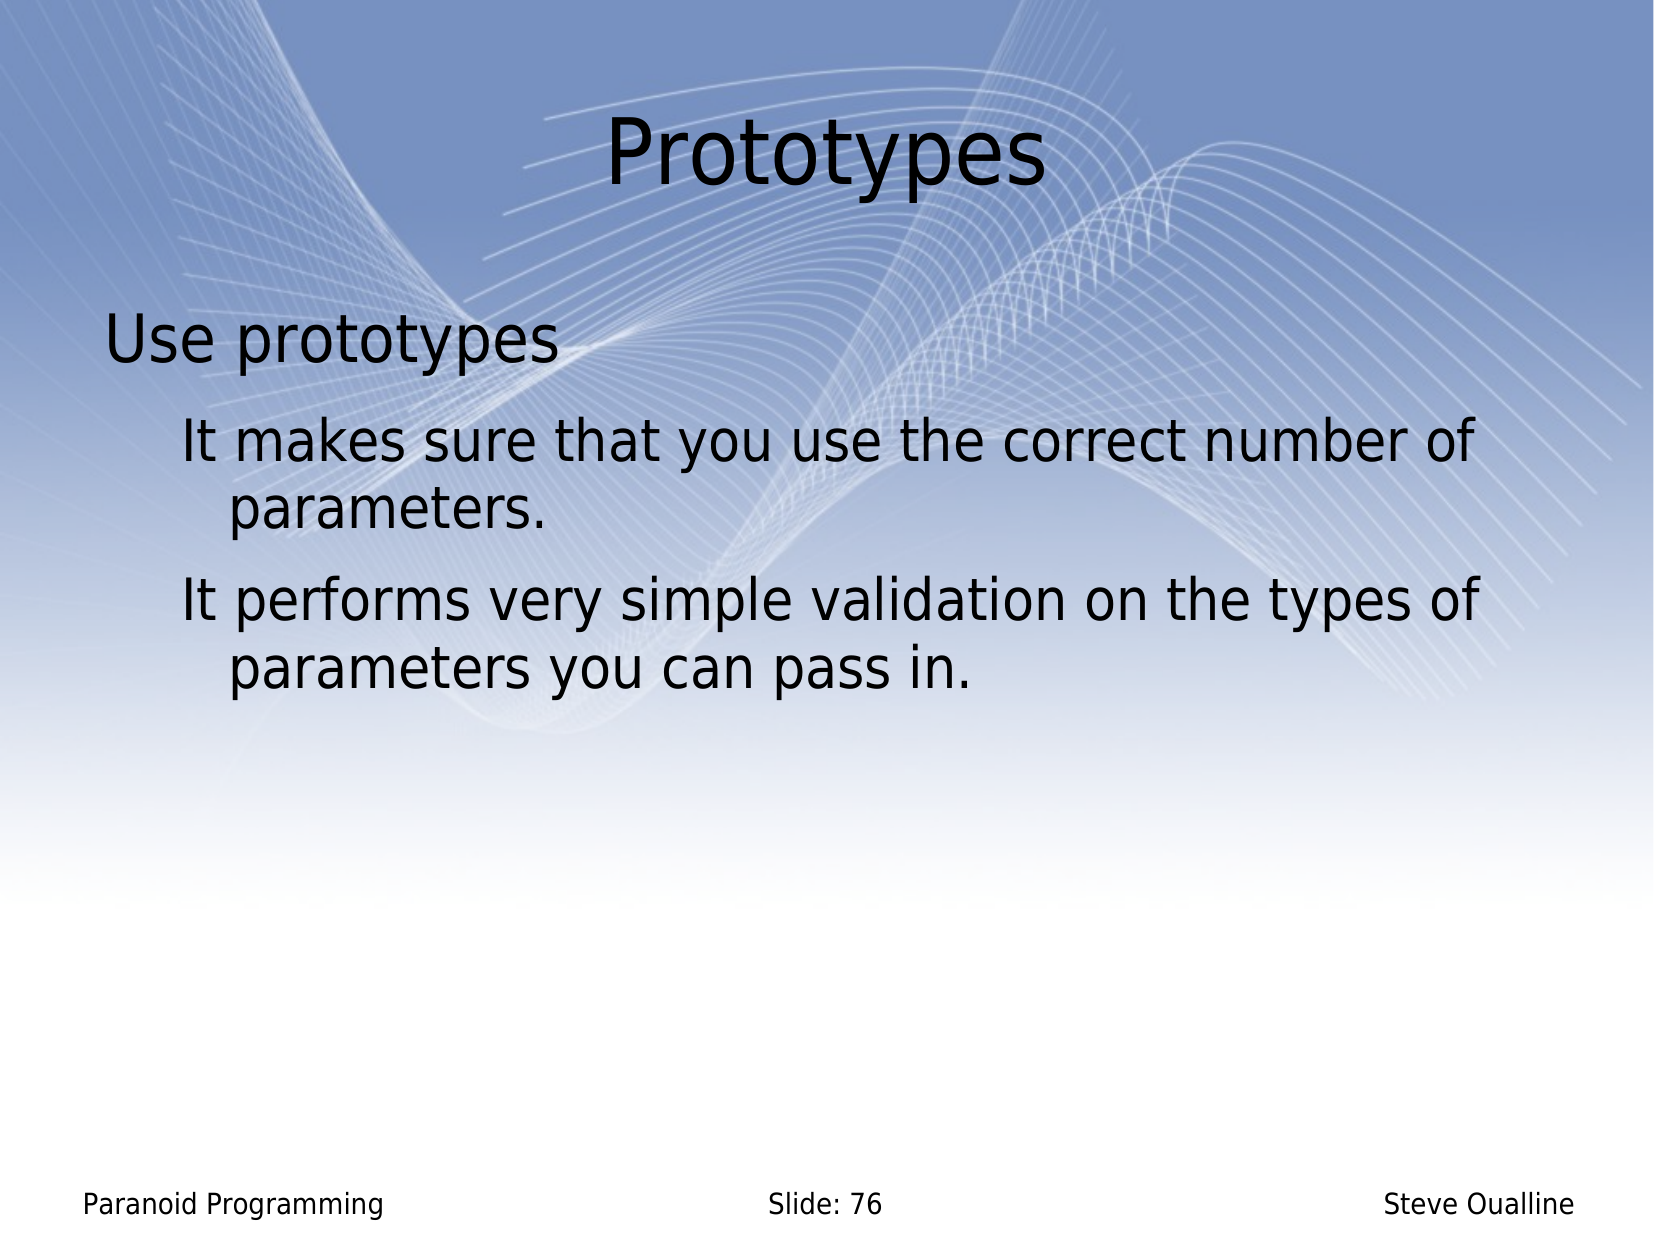

# Prototypes
Use prototypes
It makes sure that you use the correct number of parameters.
It performs very simple validation on the types of parameters you can pass in.
Paranoid Programming
Steve Oualline
76